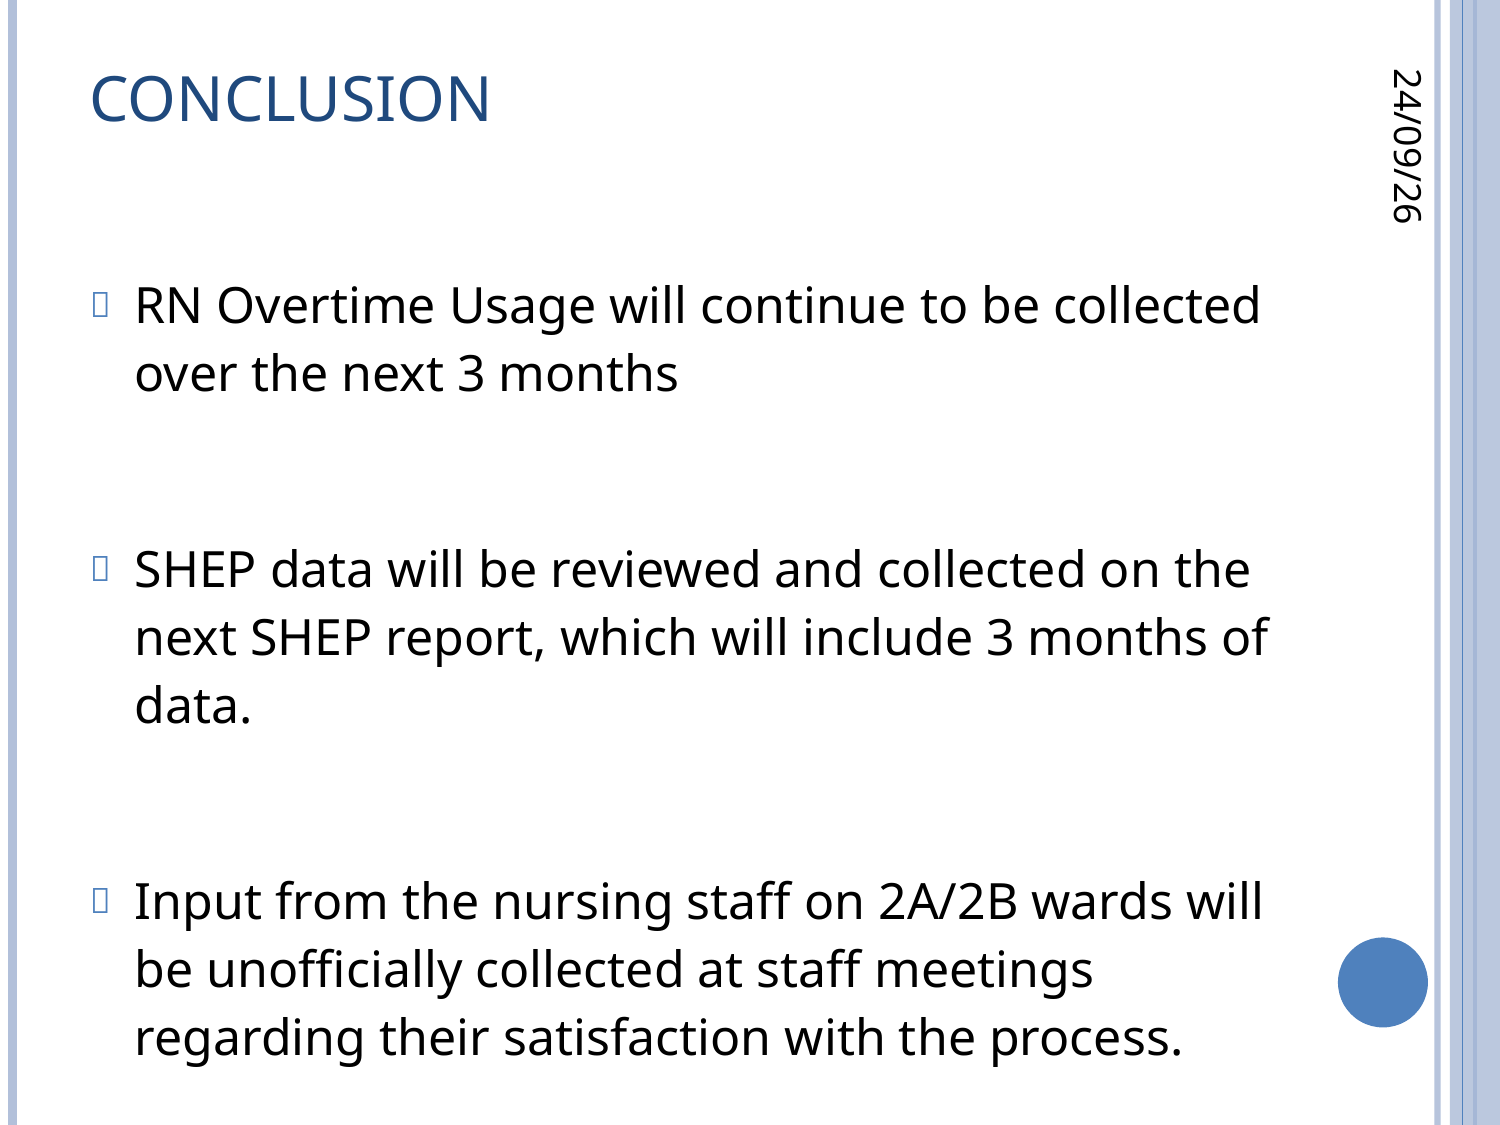

# CONCLUSION
RN Overtime Usage will continue to be collected over the next 3 months
SHEP data will be reviewed and collected on the next SHEP report, which will include 3 months of data.
Input from the nursing staff on 2A/2B wards will be unofficially collected at staff meetings regarding their satisfaction with the process.